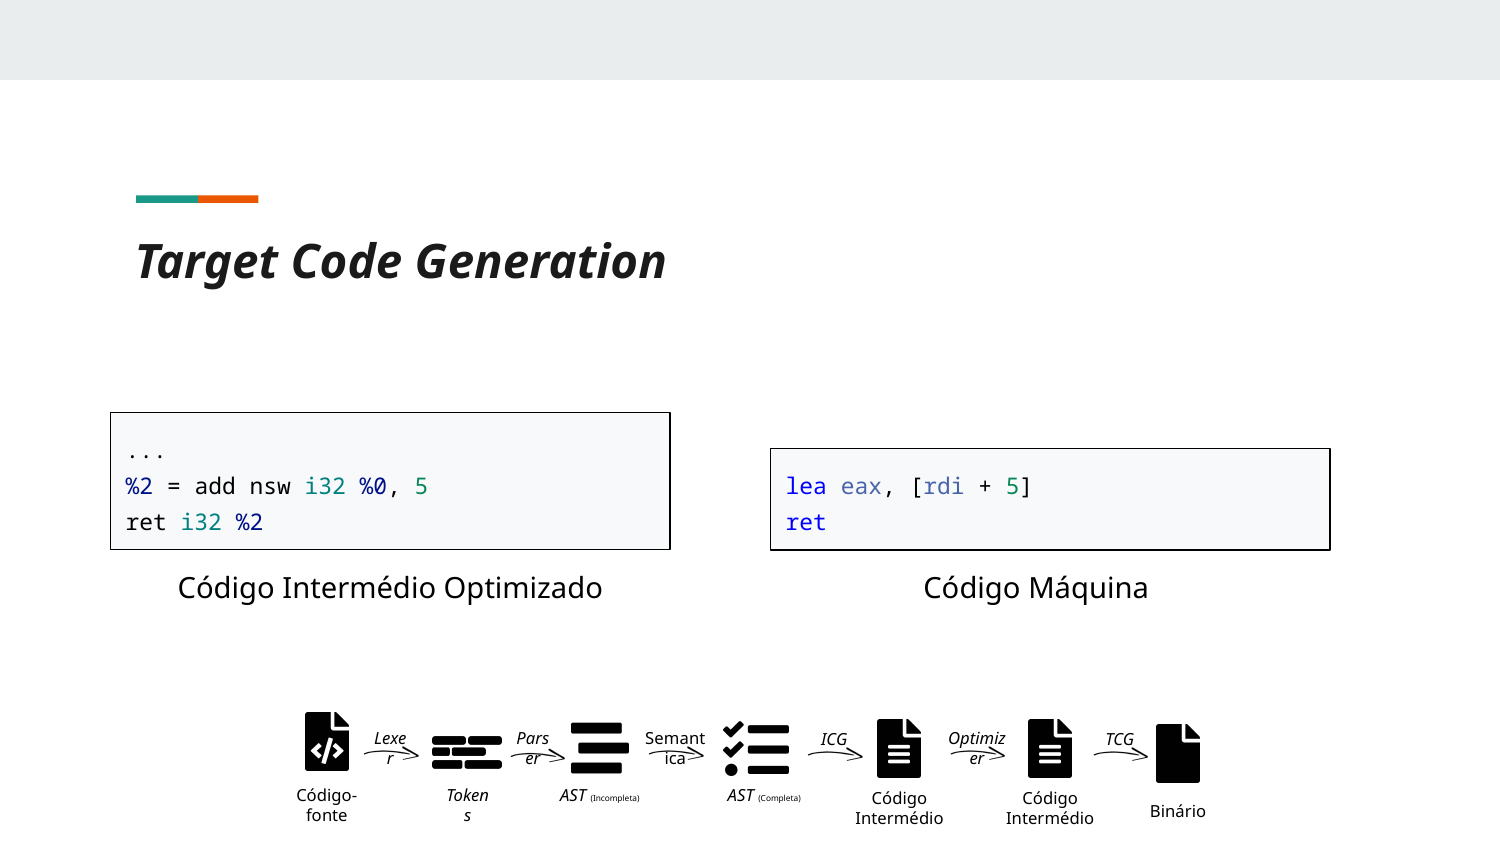

# Target Code Generation
...
%2 = add nsw i32 %0, 5
ret i32 %2
lea eax, [rdi + 5]
ret
Código Intermédio Optimizado
Código Máquina
Tokens
Código-fonte
Lexer
Parser
Semantica
Optimizer
ICG
TCG
AST (Completa)
Código Intermédio
Código Intermédio
Binário
AST (Incompleta)